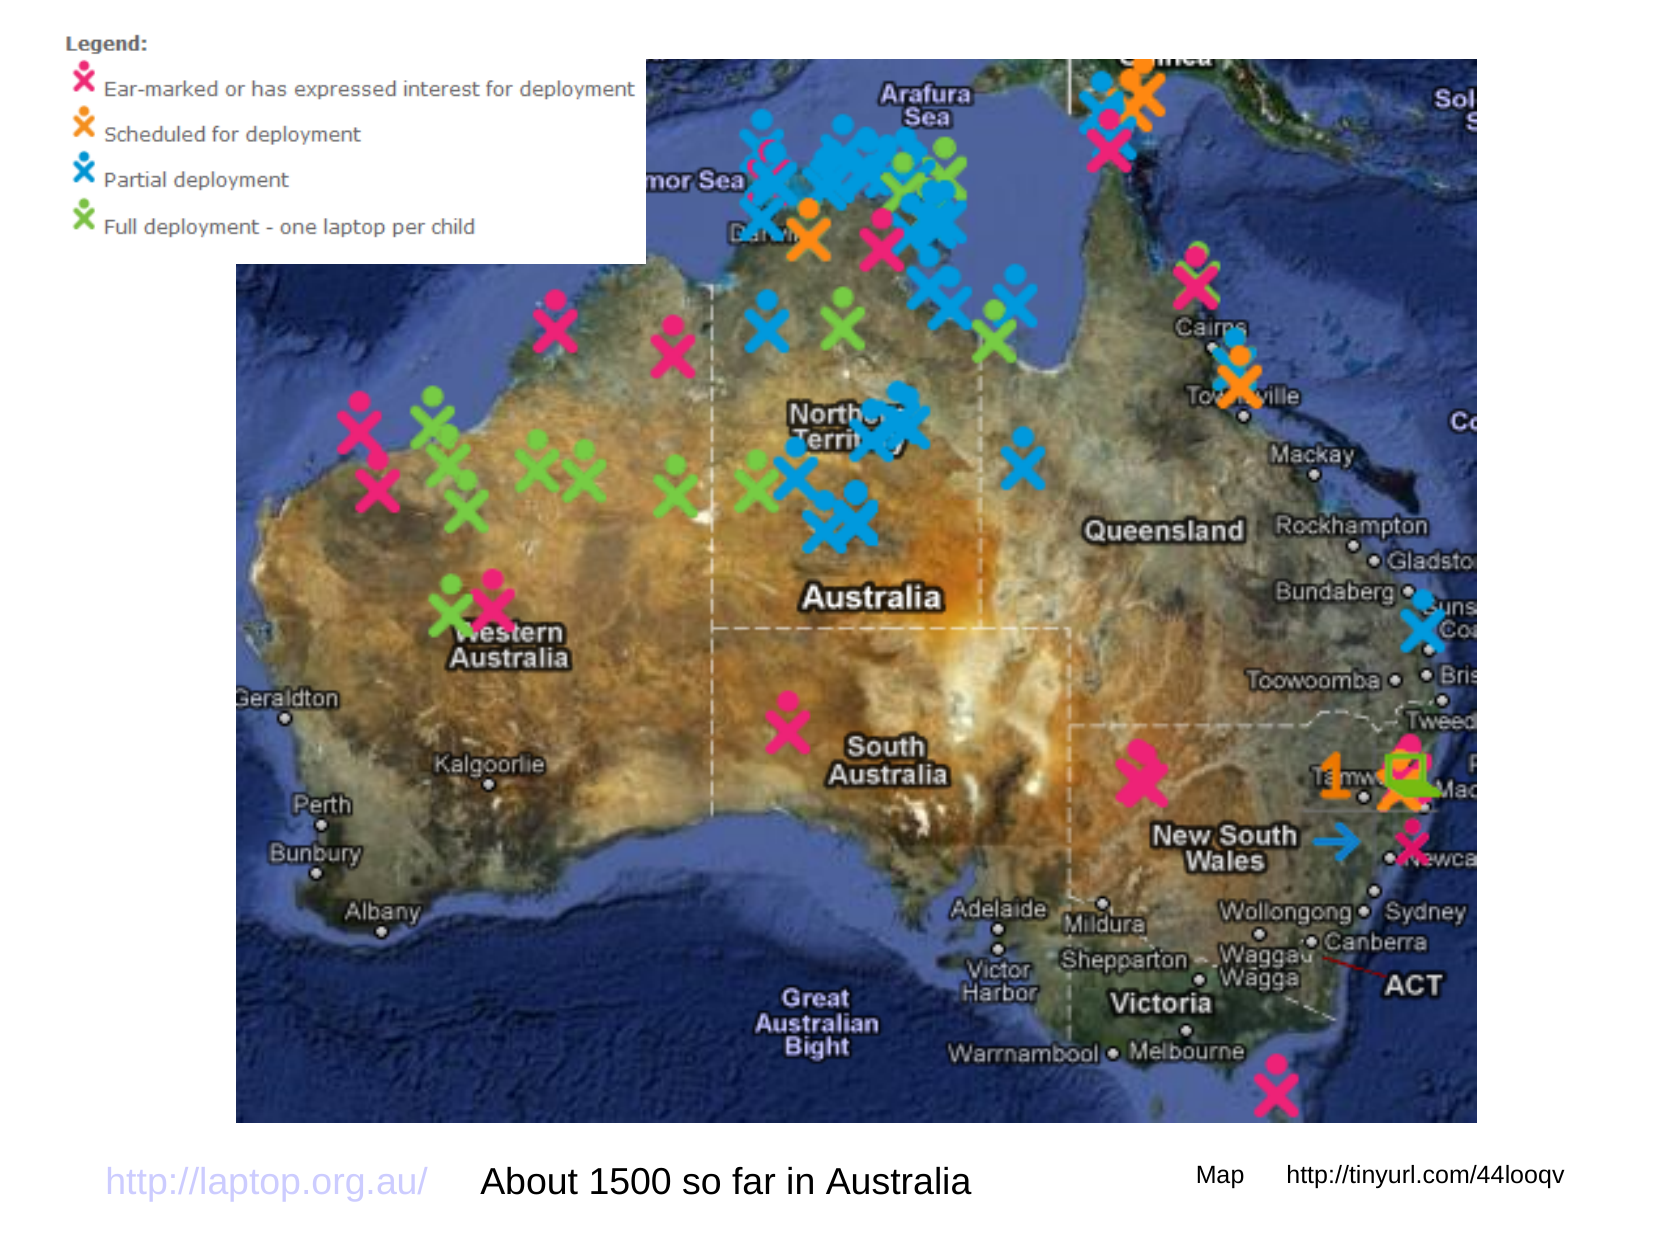

http://laptop.org.au/ About 1500 so far in Australia
Map http://tinyurl.com/44looqv